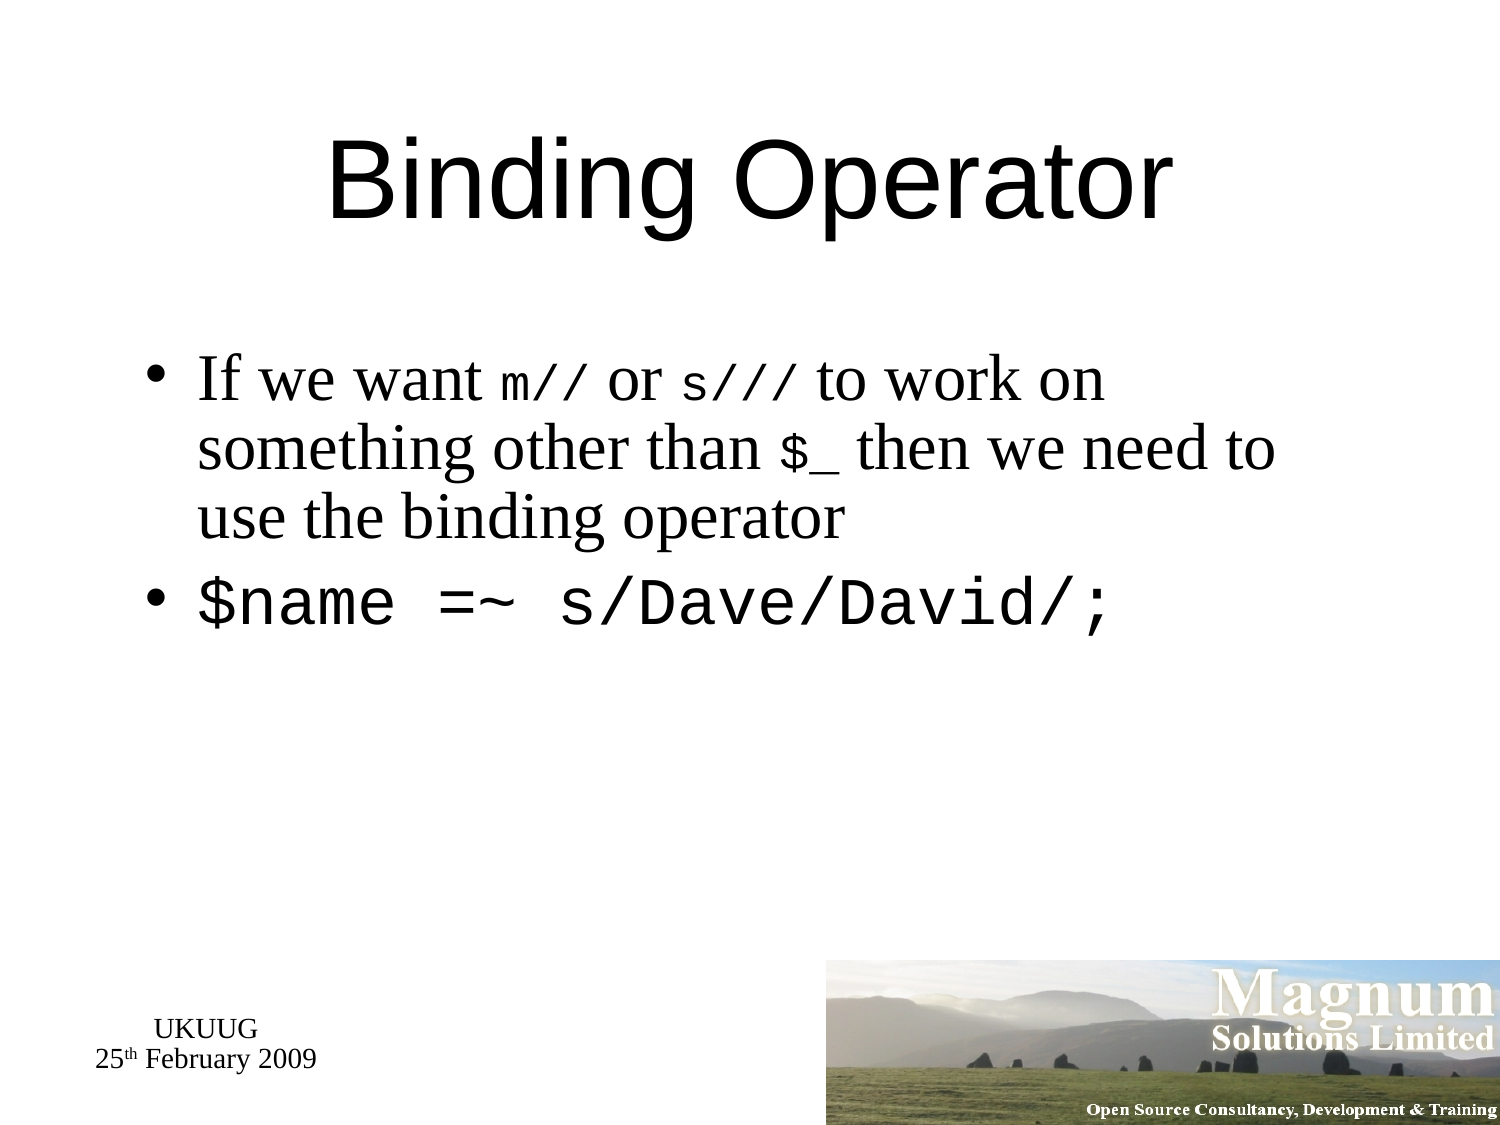

# Binding Operator
If we want m// or s/// to work on something other than $_ then we need to use the binding operator
$name =~ s/Dave/David/;
107